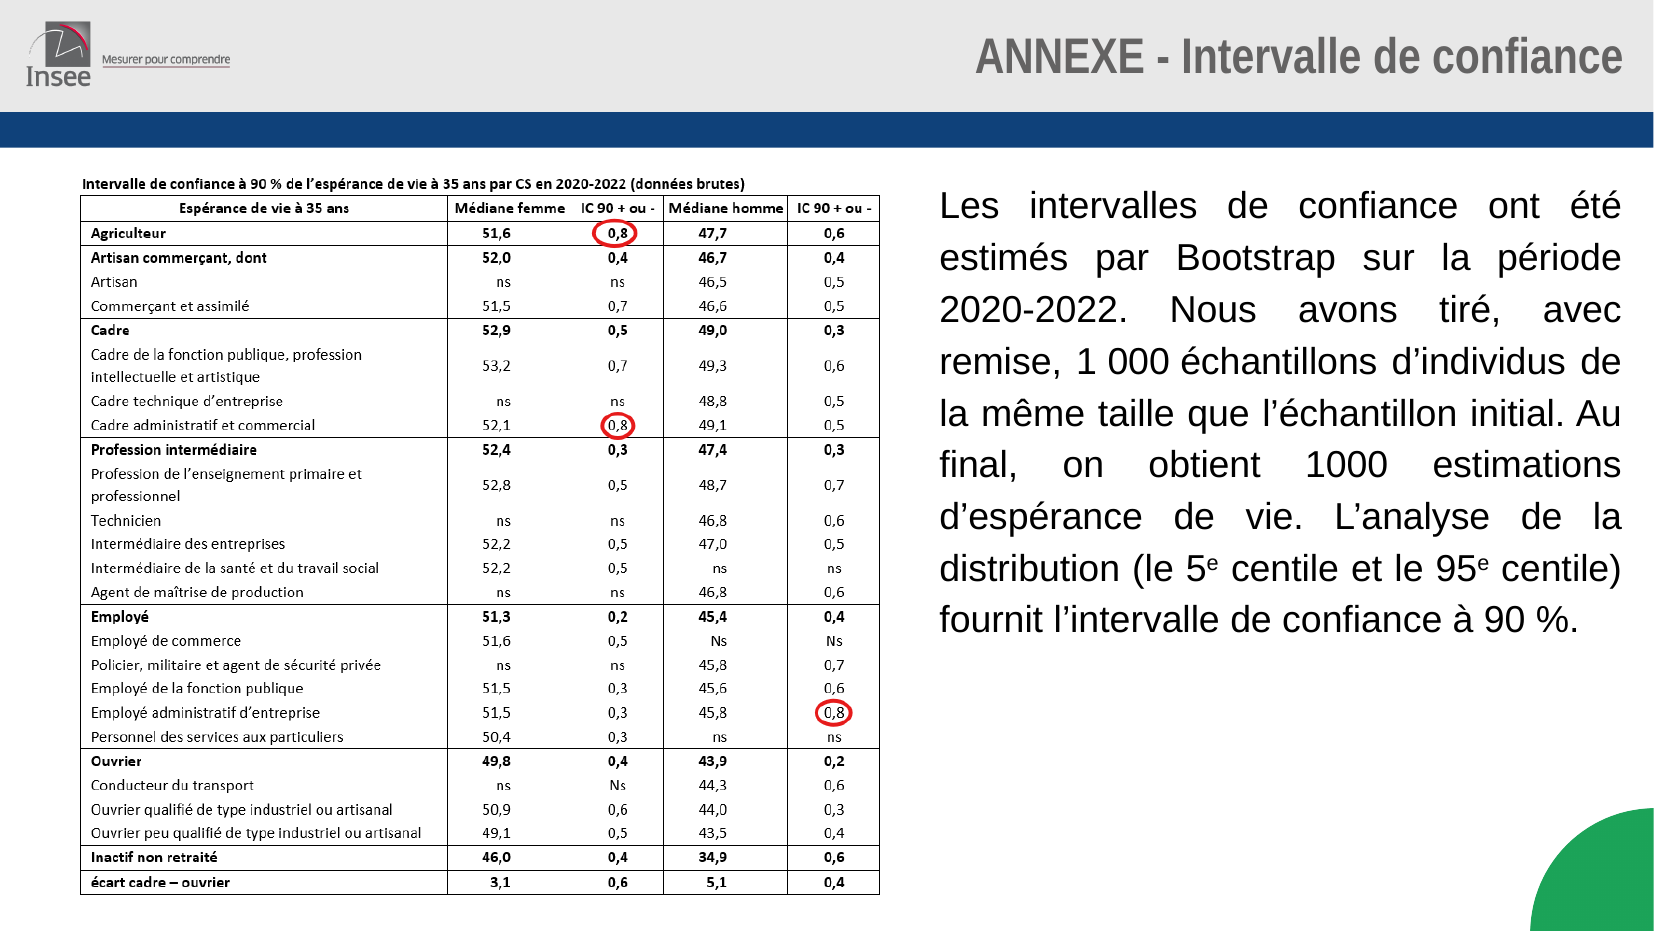

ANNEXE - Intervalle de confiance
Les intervalles de confiance ont été estimés par Bootstrap sur la période 2020-2022. Nous avons tiré, avec remise, 1 000 échantillons d’individus de la même taille que l’échantillon initial. Au final, on obtient 1000 estimations d’espérance de vie. L’analyse de la distribution (le 5e centile et le 95e centile) fournit l’intervalle de confiance à 90 %.